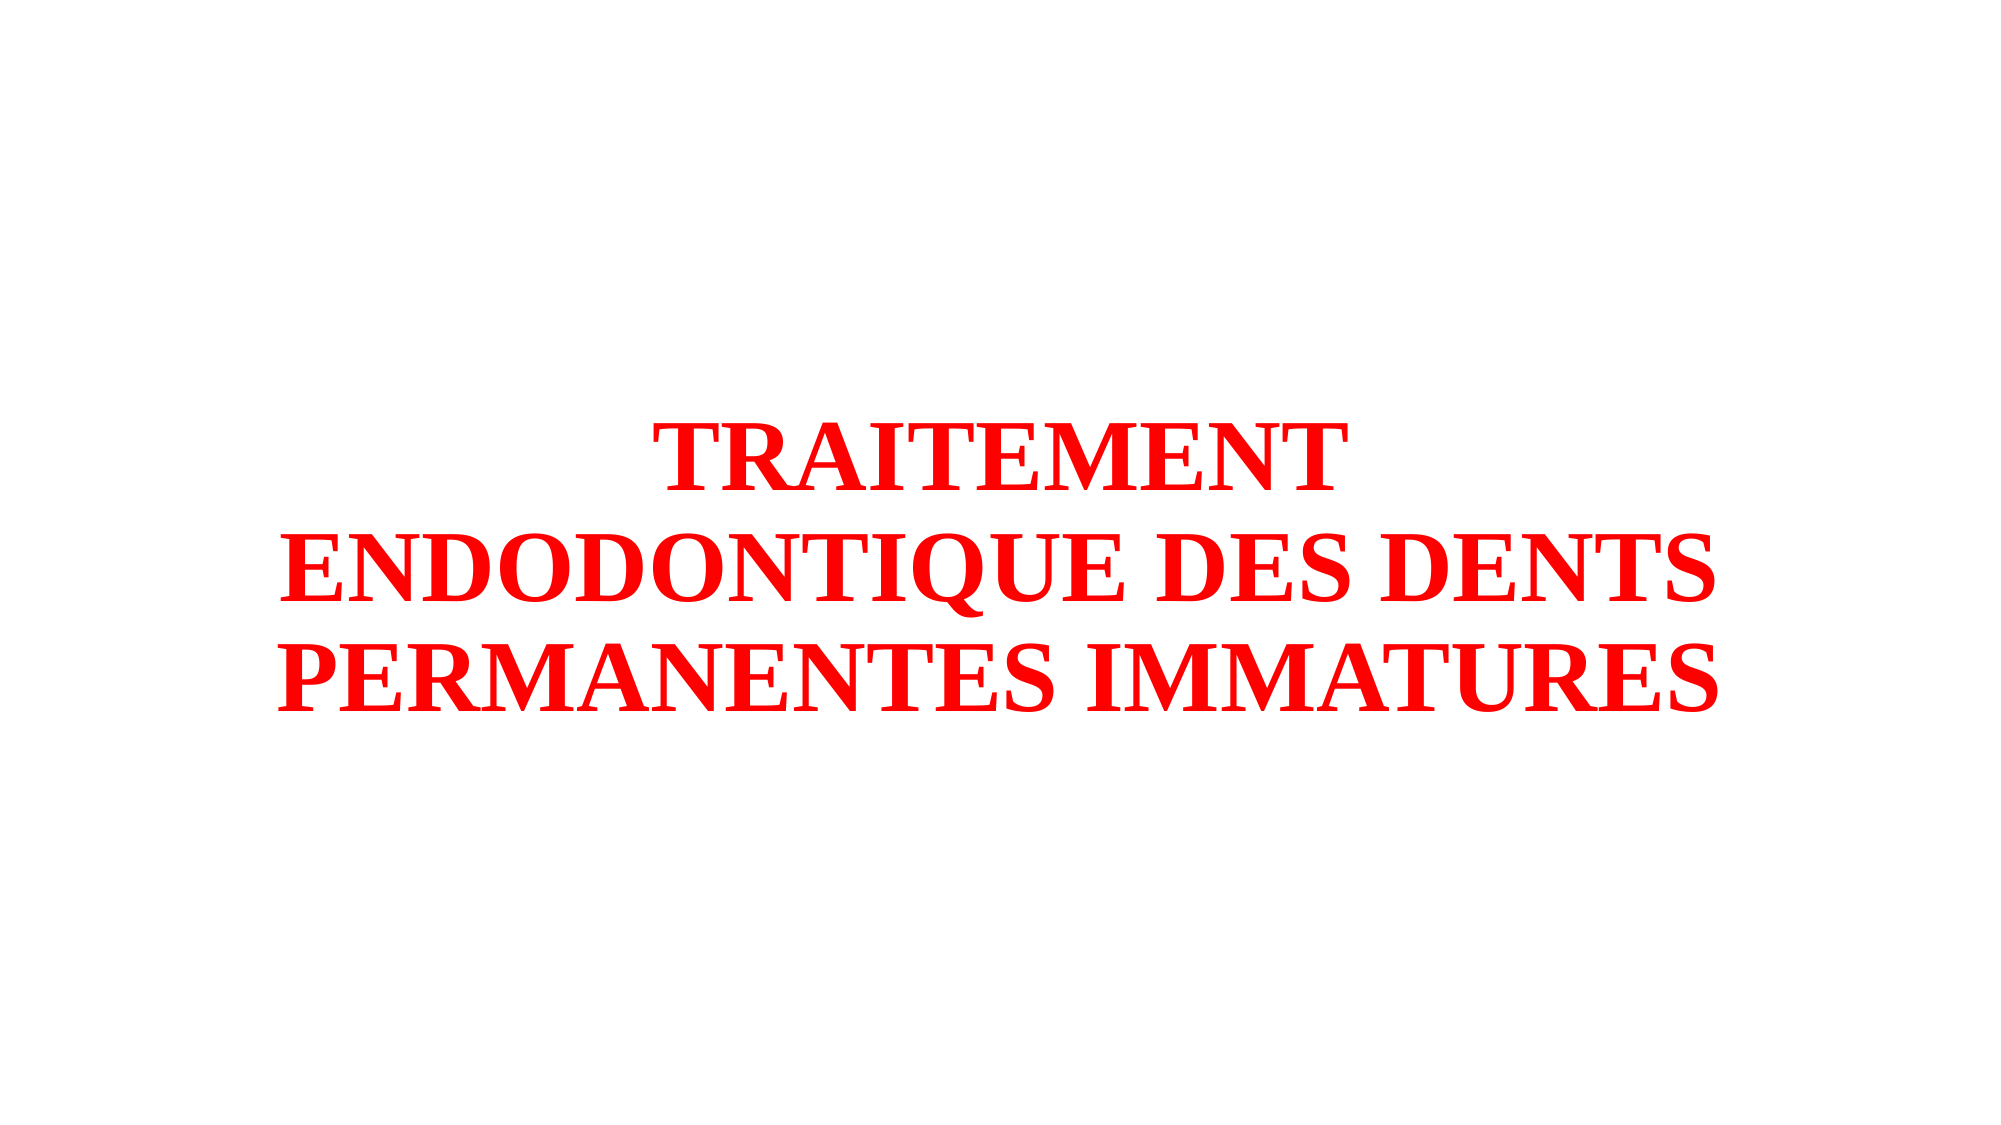

# TRAITEMENT ENDODONTIQUE DES DENTS PERMANENTES IMMATURES